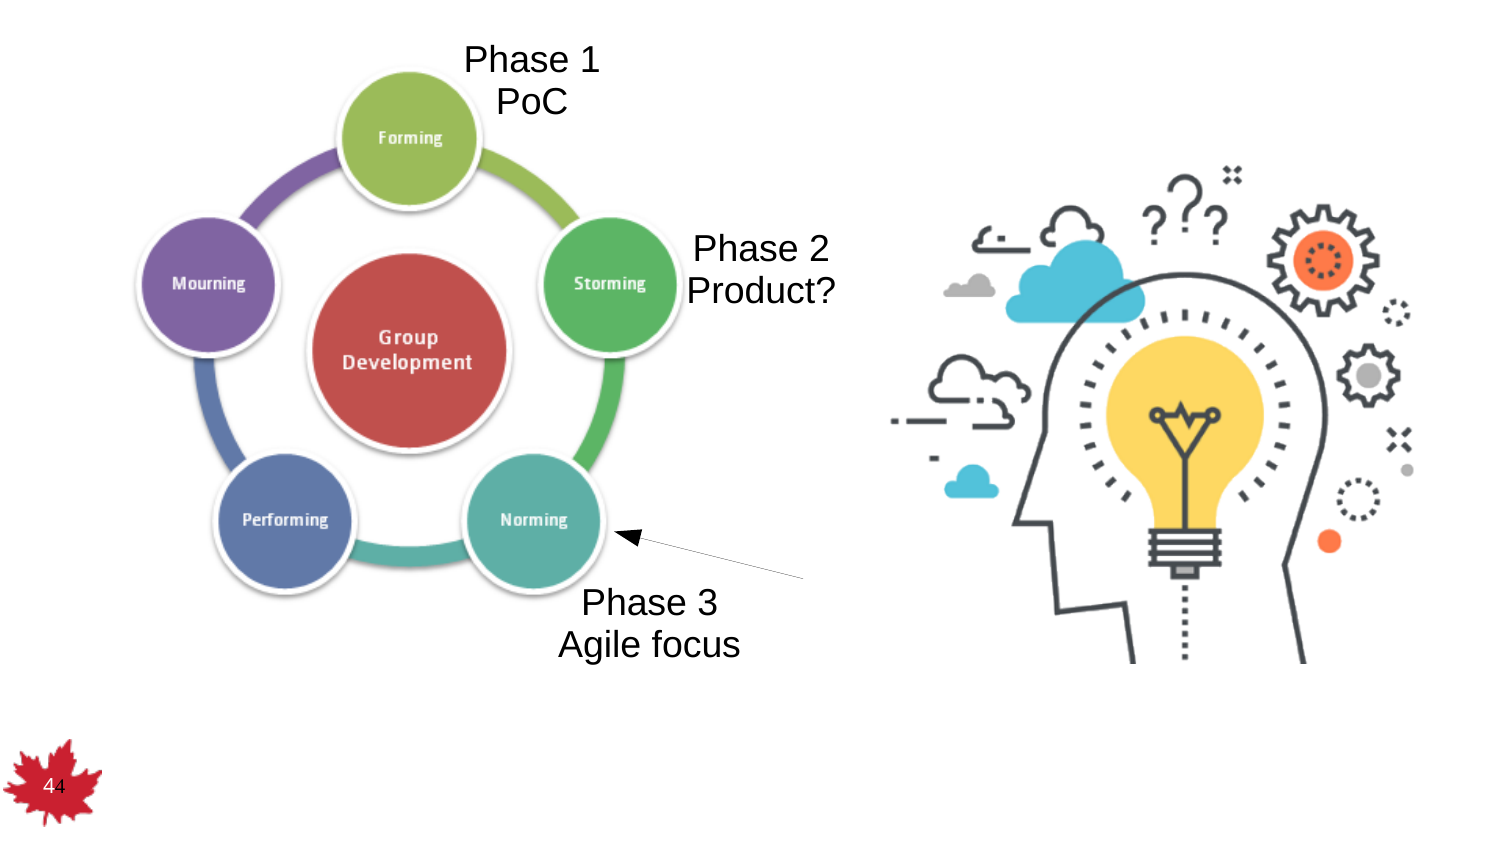

Phase 1
PoC
Phase 2
Product?
Phase 3
Agile focus